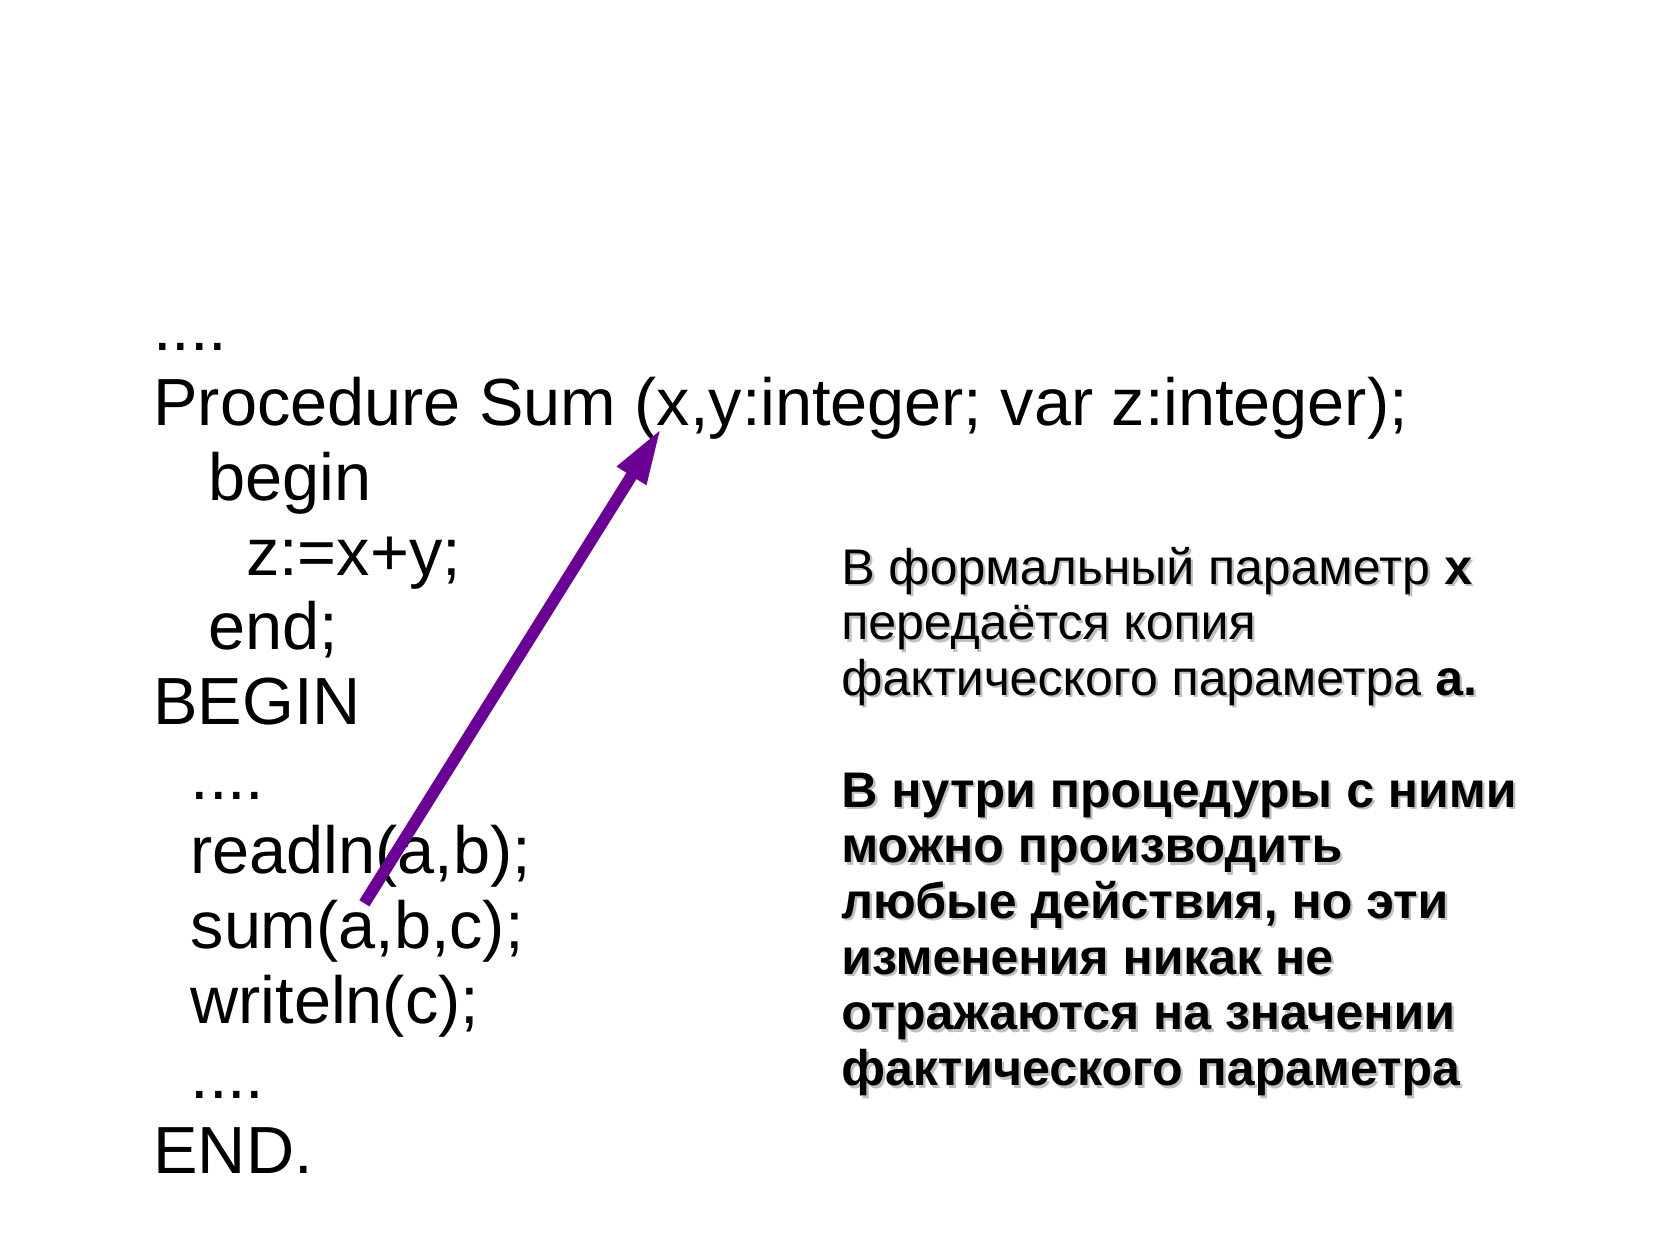

#
....
Procedure Sum (x,y:integer; var z:integer);
 begin
 z:=x+y;
 end;
BEGIN
 ....
 readln(a,b);
 sum(a,b,c);
 writeln(c);
 ....
END.
В формальный параметр x передаётся копия фактического параметра а.
В нутри процедуры с ними можно производить любые действия, но эти изменения никак не отражаются на значении фактического параметра